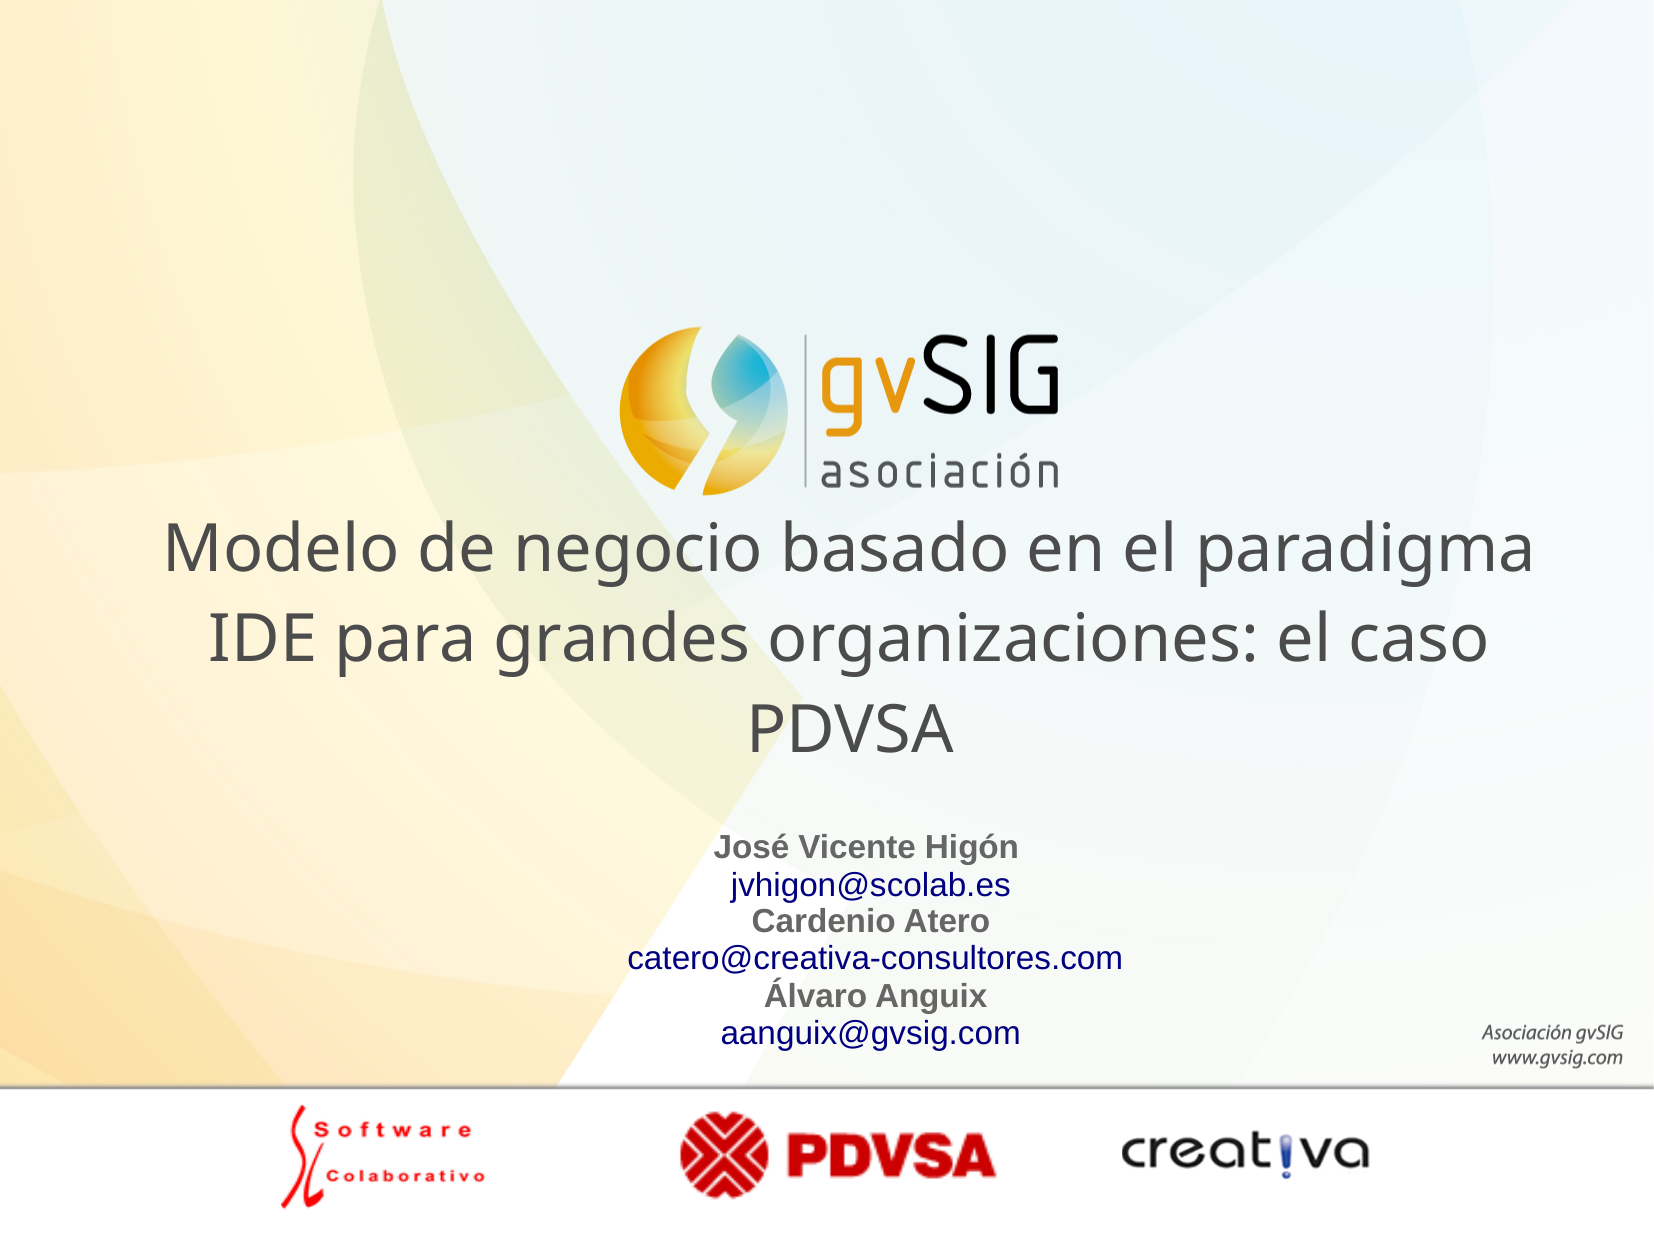

# Modelo de negocio basado en el paradigma IDE para grandes organizaciones: el caso PDVSA
José Vicente Higón
jvhigon@scolab.es
Cardenio Atero
 catero@creativa-consultores.com
 Álvaro Anguix
 aanguix@gvsig.com